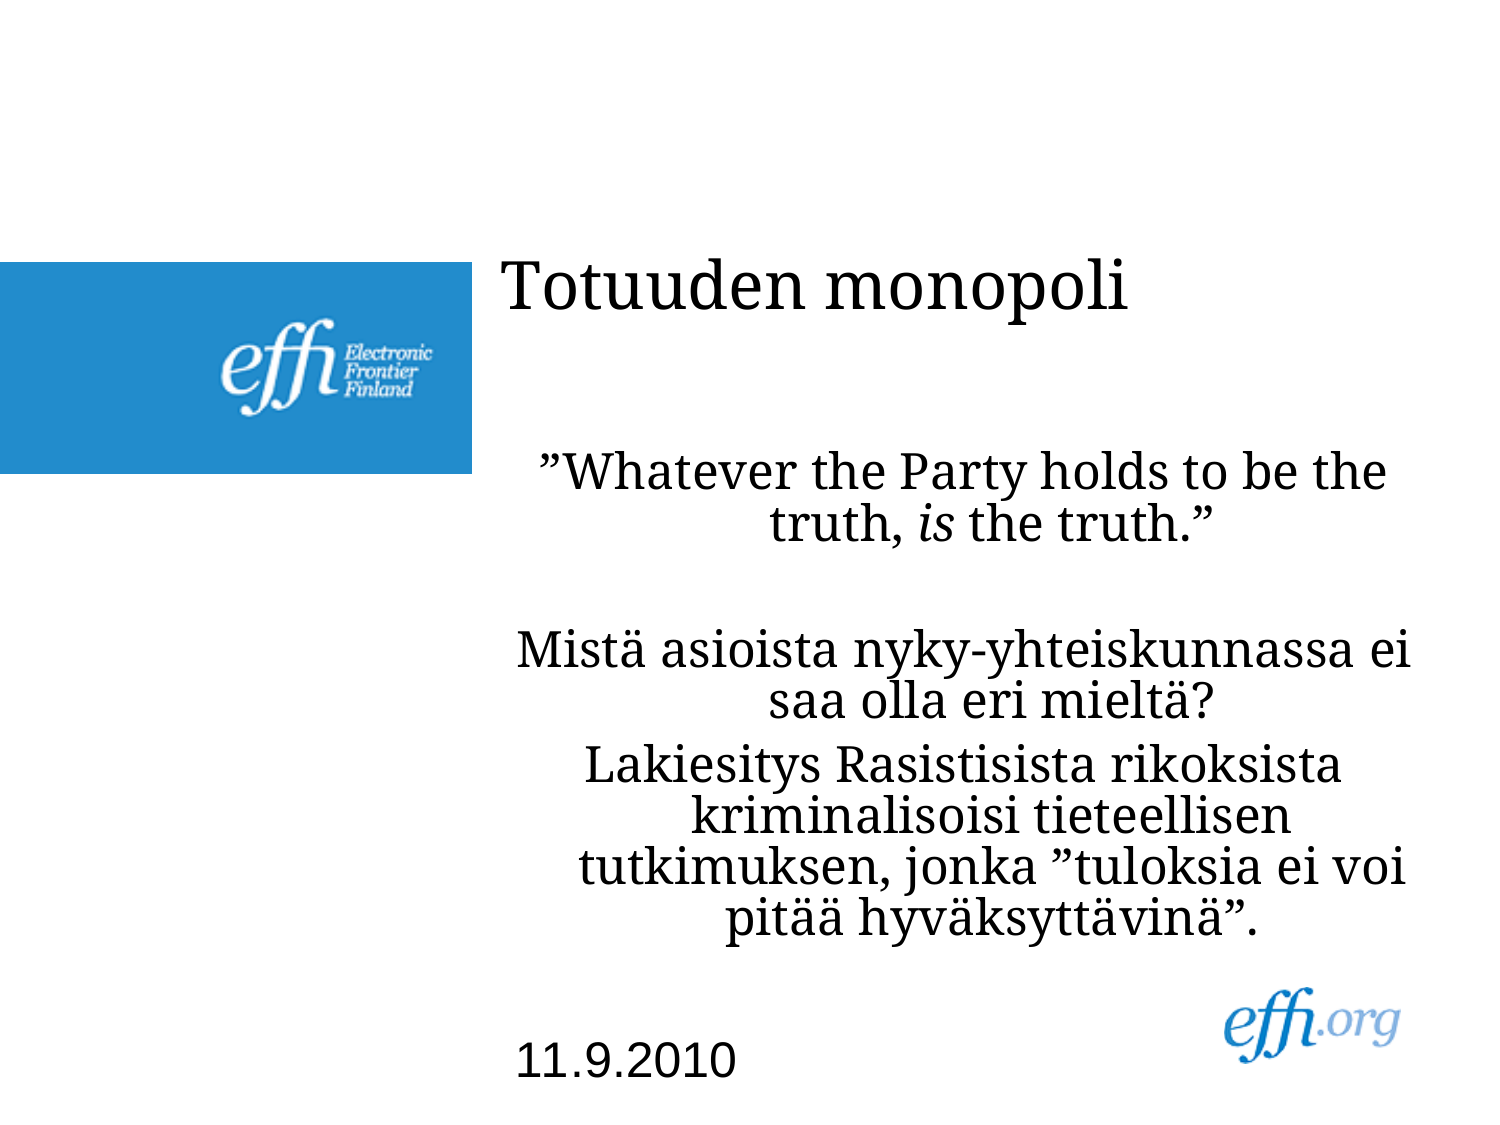

# Totuuden monopoli
”Whatever the Party holds to be the truth, is the truth.”
Mistä asioista nyky-yhteiskunnassa ei saa olla eri mieltä?
Lakiesitys Rasistisista rikoksista kriminalisoisi tieteellisen tutkimuksen, jonka ”tuloksia ei voi pitää hyväksyttävinä”.